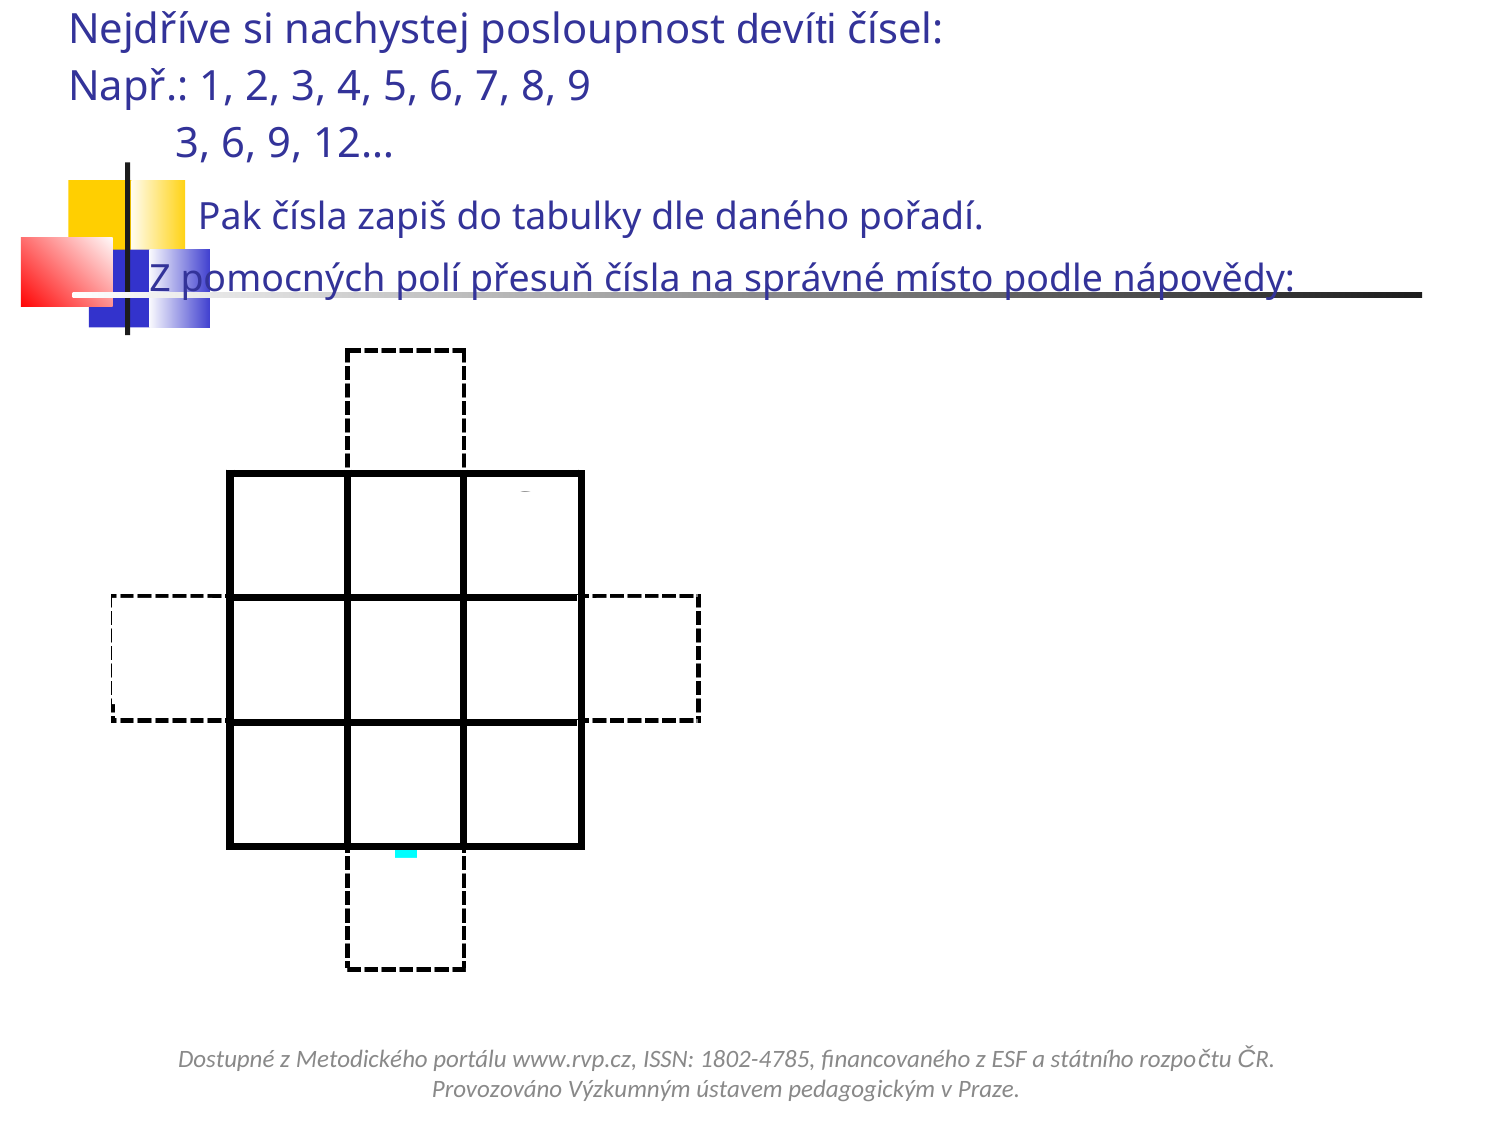

# Nejdříve si nachystej posloupnost devíti čísel: Např.: 1, 2, 3, 4, 5, 6, 7, 8, 9 3, 6, 9, 12…
Pak čísla zapiš do tabulky dle daného pořadí.
Z pomocných polí přesuň čísla na správné místo podle nápovědy:
9
7
3
1
Dostupné z Metodického portálu www.rvp.cz, ISSN: 1802-4785, financovaného z ESF a státního rozpočtu ČR. Provozováno Výzkumným ústavem pedagogickým v Praze.